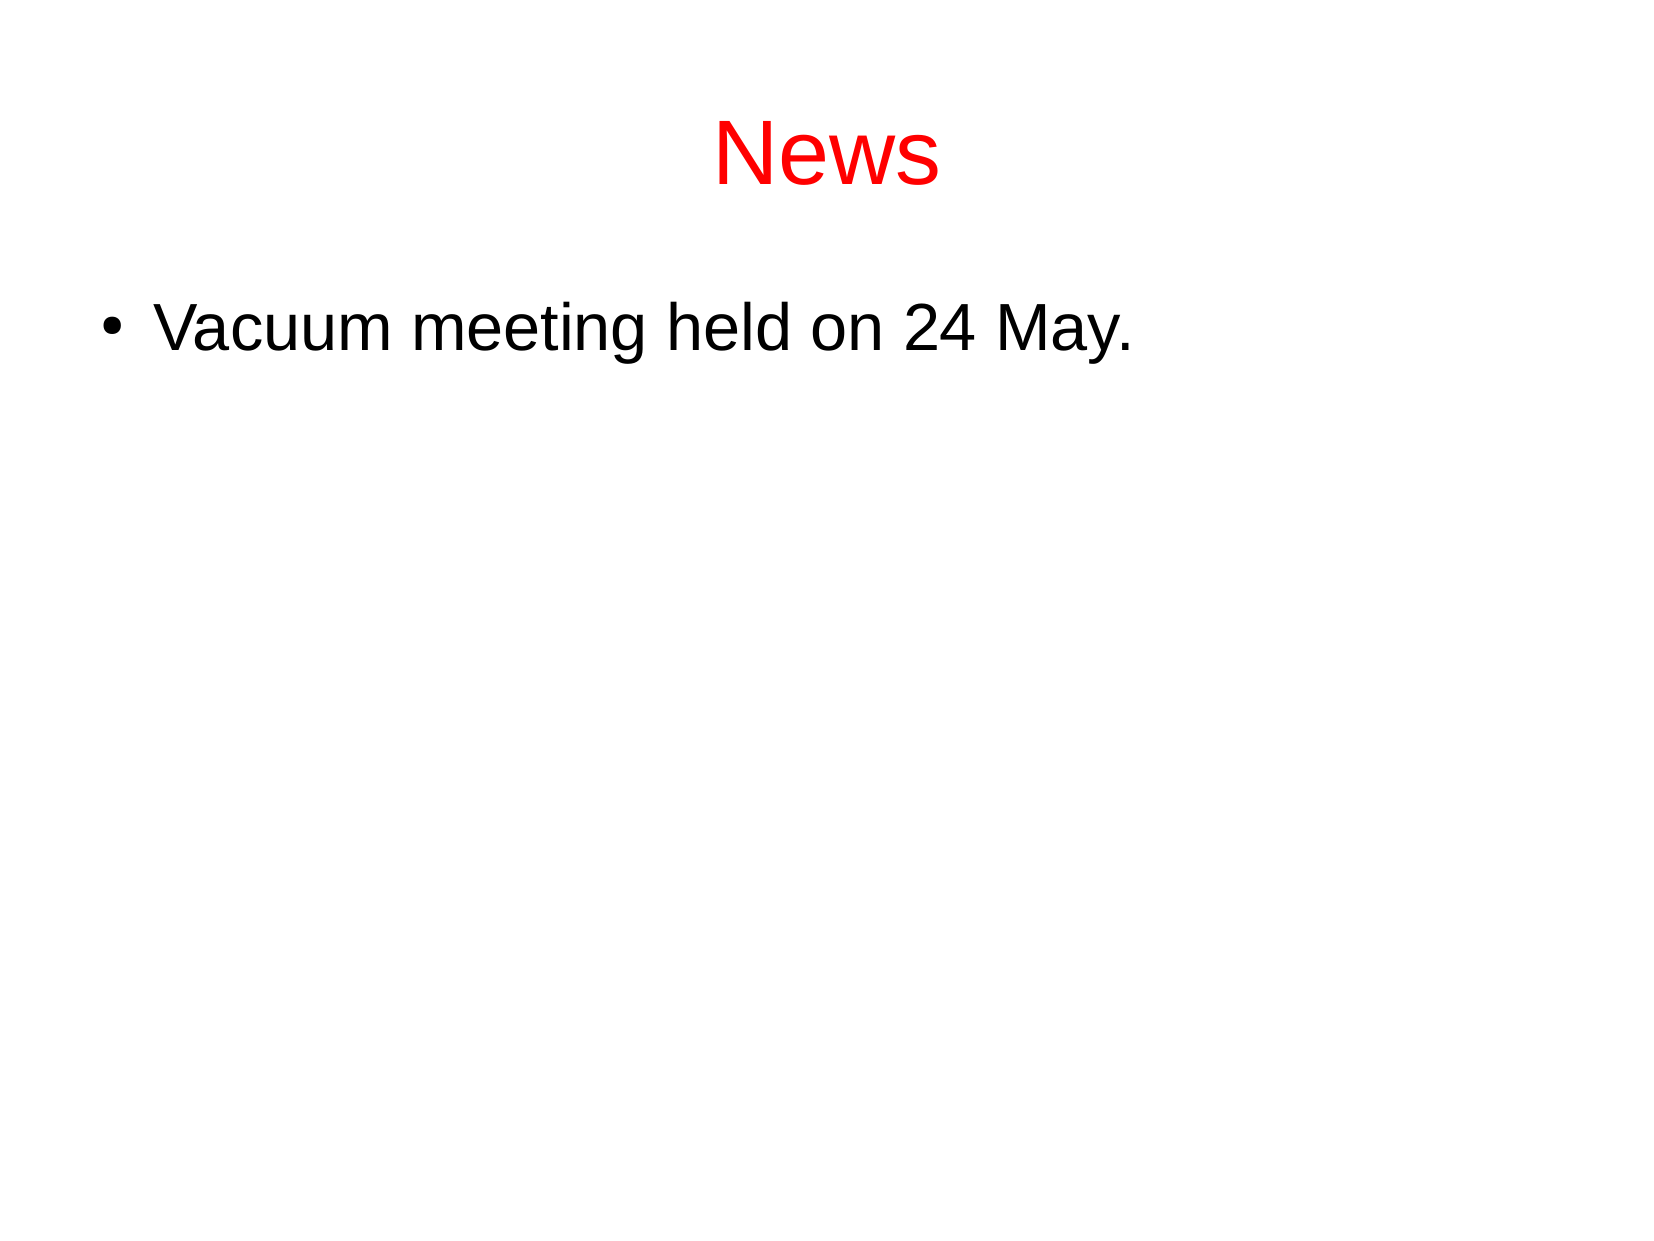

# News
Vacuum meeting held on 24 May.